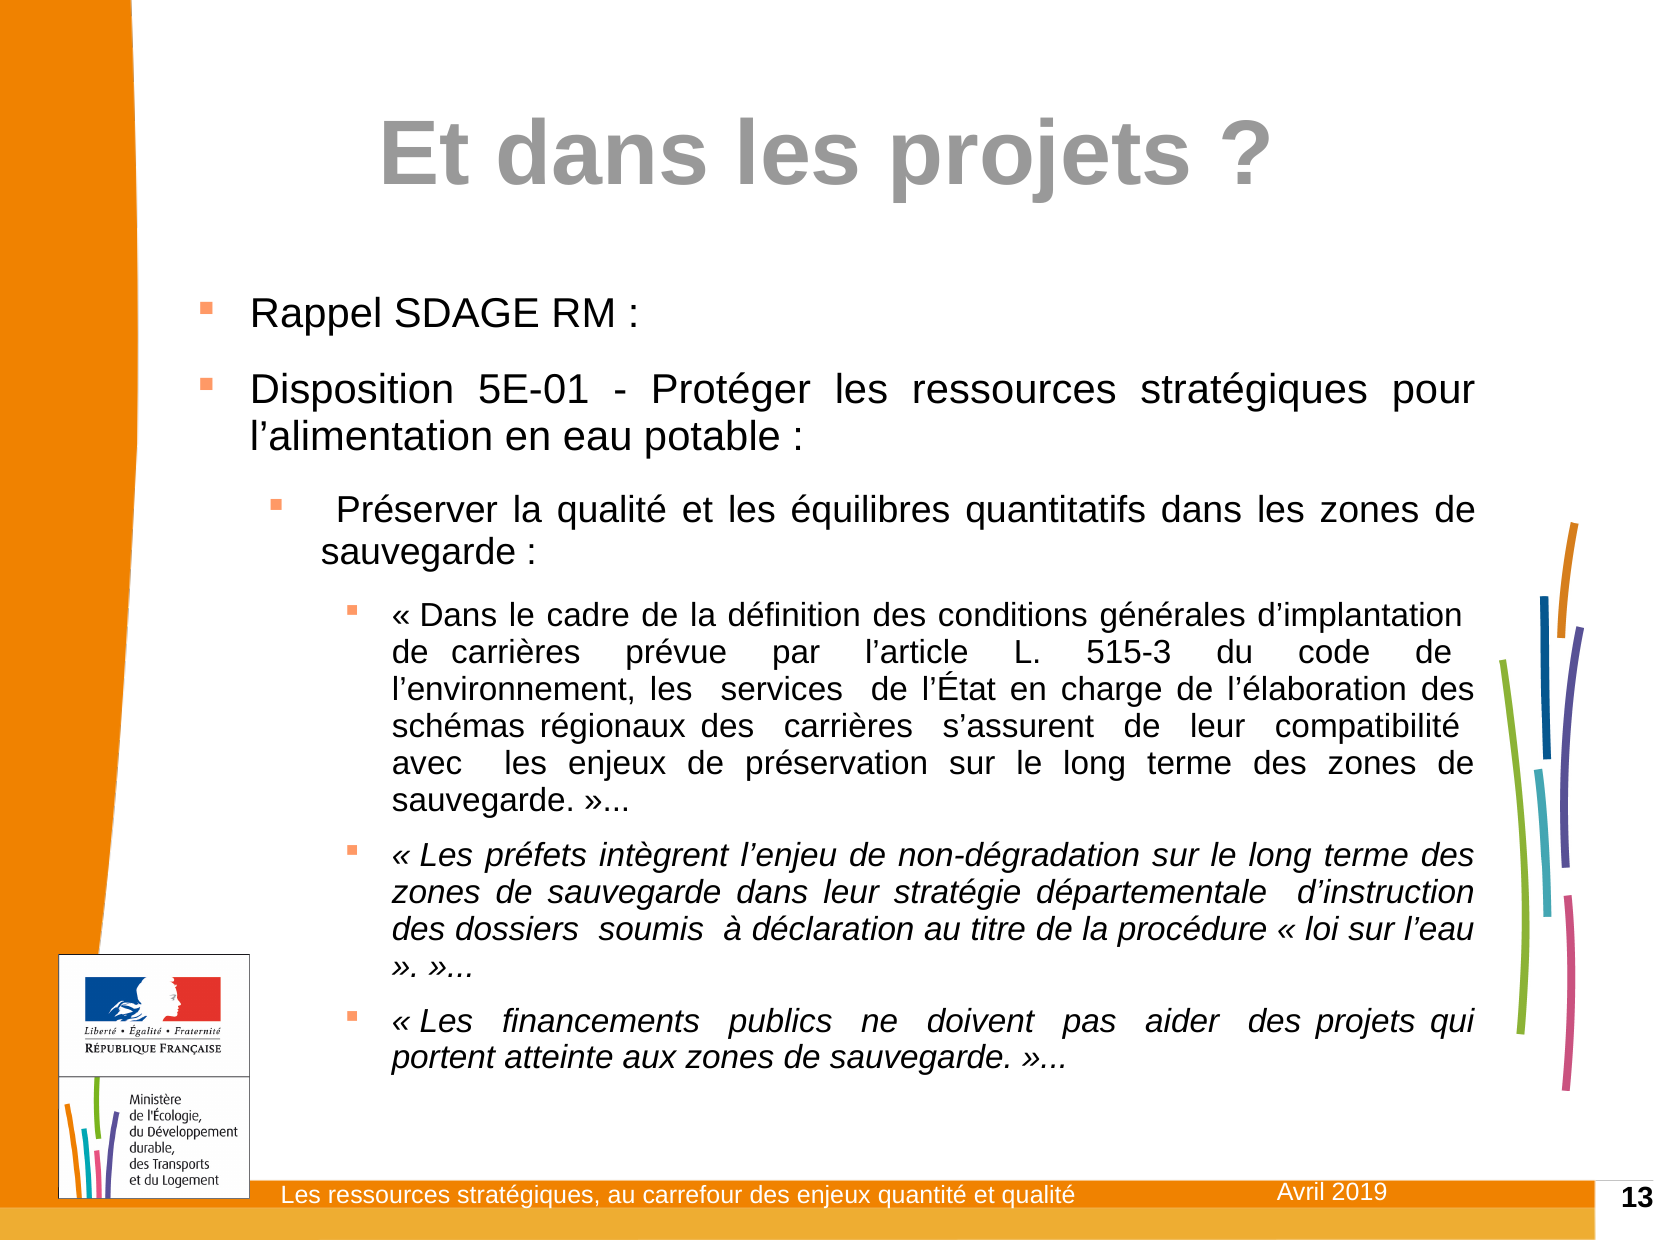

# Et dans les projets ?
Rappel SDAGE RM :
Disposition 5E-01 - Protéger les ressources stratégiques pour l’alimentation en eau potable :
 Préserver la qualité et les équilibres quantitatifs dans les zones de sauvegarde :
« Dans le cadre de la définition des conditions générales d’implantation de carrières prévue par l’article L. 515-3 du code de l’environnement, les services de l’État en charge de l’élaboration des schémas régionaux des carrières s’assurent de leur compatibilité avec les enjeux de préservation sur le long terme des zones de sauvegarde. »...
« Les préfets intègrent l’enjeu de non-dégradation sur le long terme des zones de sauvegarde dans leur stratégie départementale d’instruction des dossiers soumis à déclaration au titre de la procédure « loi sur l’eau ». »...
« Les financements publics ne doivent pas aider des projets qui portent atteinte aux zones de sauvegarde. »...
Avril 2019
Les ressources stratégiques, au carrefour des enjeux quantité et qualité
13